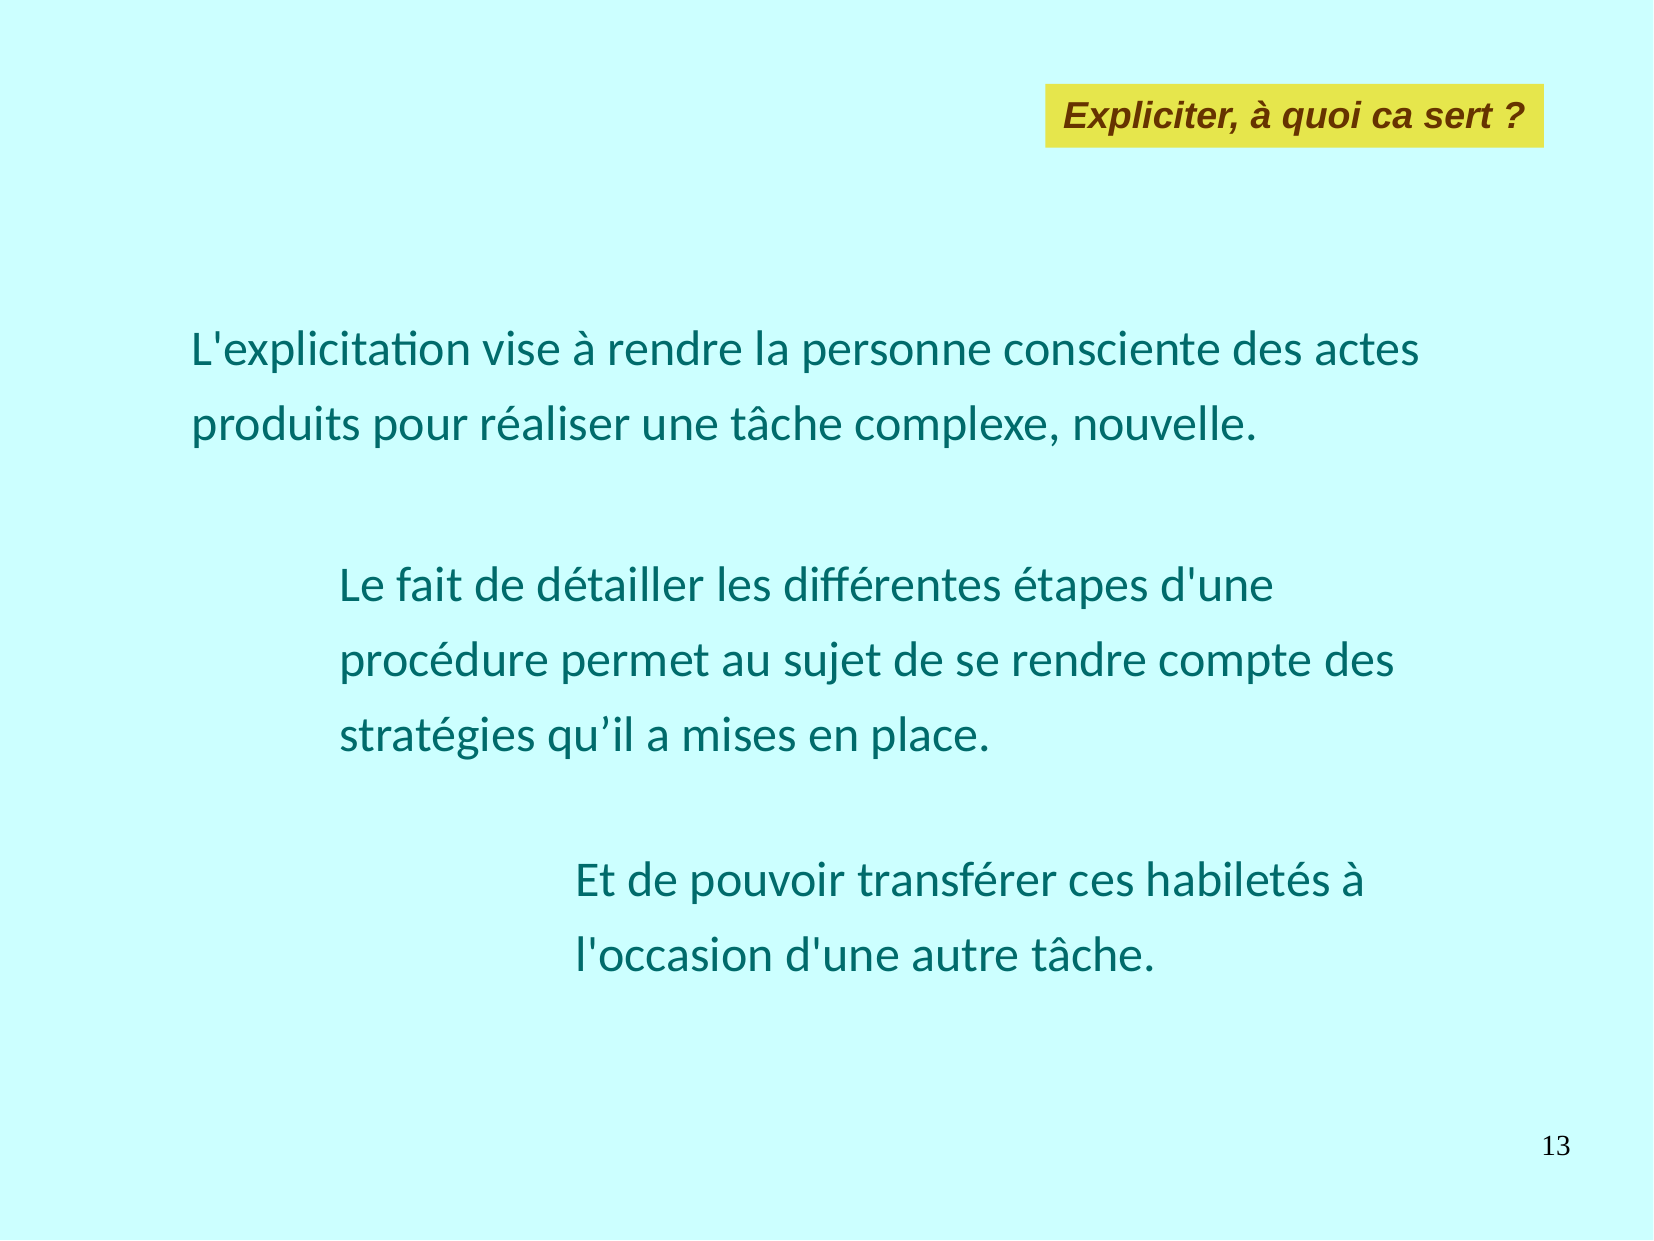

Expliciter, à quoi ca sert ?
L'explicitation vise à rendre la personne consciente des actes produits pour réaliser une tâche complexe, nouvelle.
Le fait de détailler les différentes étapes d'une procédure permet au sujet de se rendre compte des stratégies qu’il a mises en place.
Et de pouvoir transférer ces habiletés à l'occasion d'une autre tâche.
13